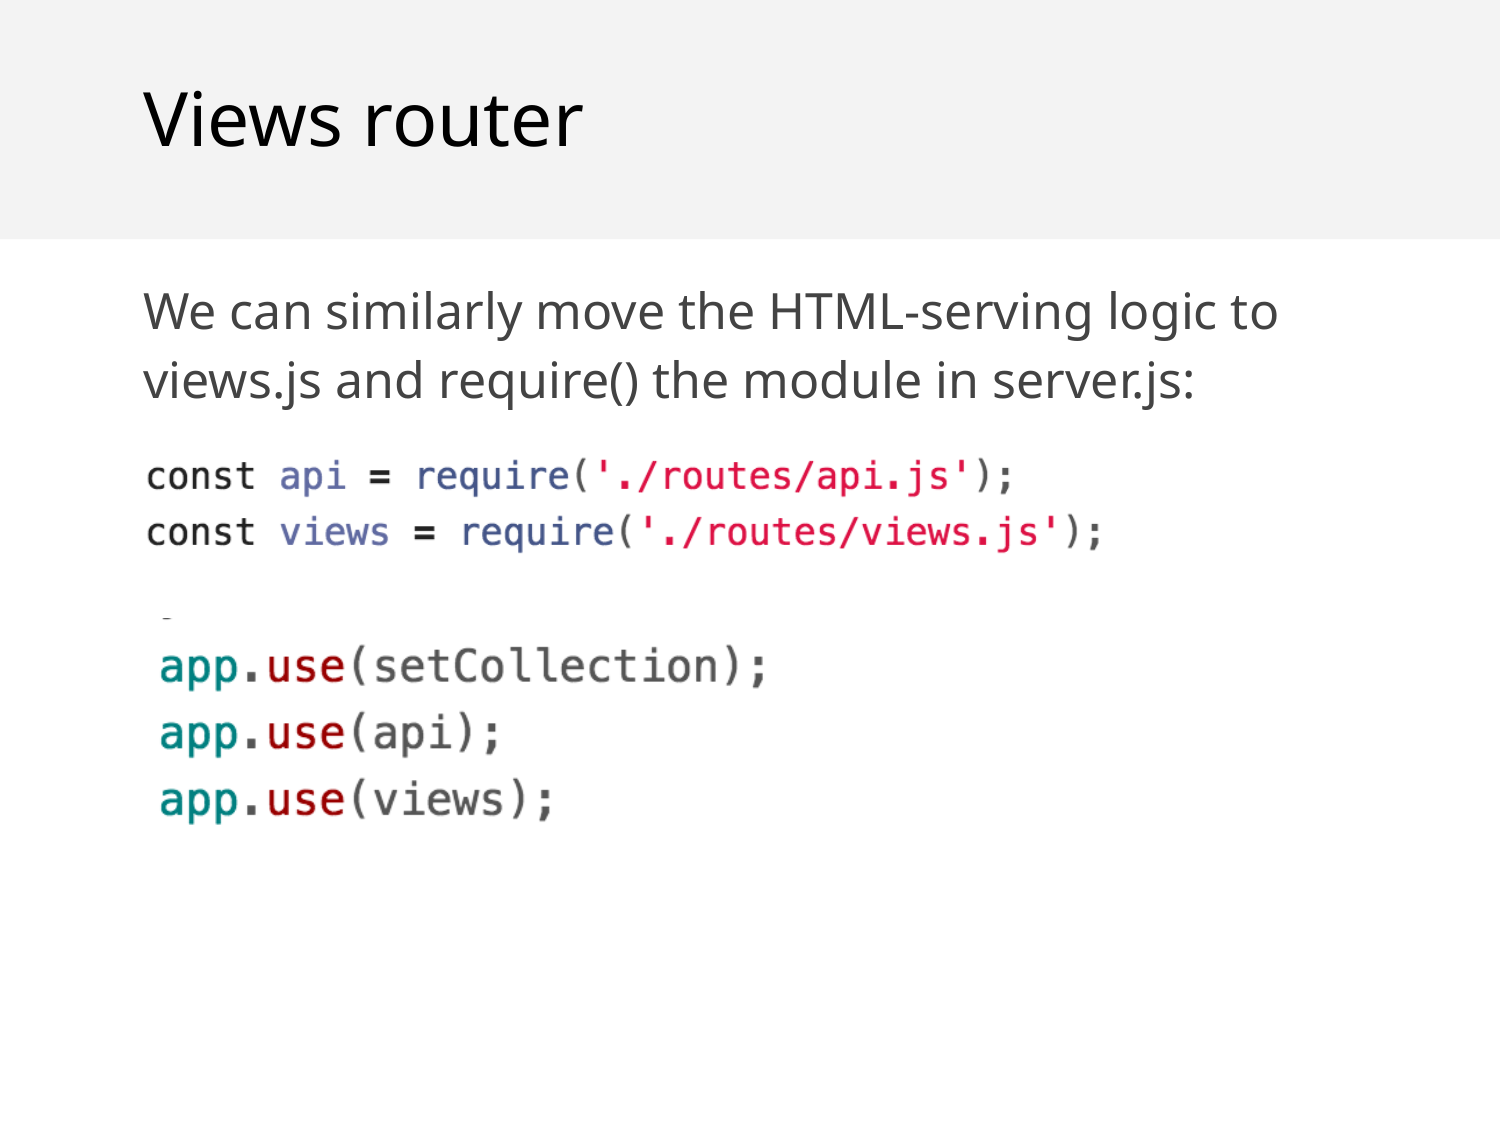

# Views router
We can similarly move the HTML-serving logic to views.js and require() the module in server.js: